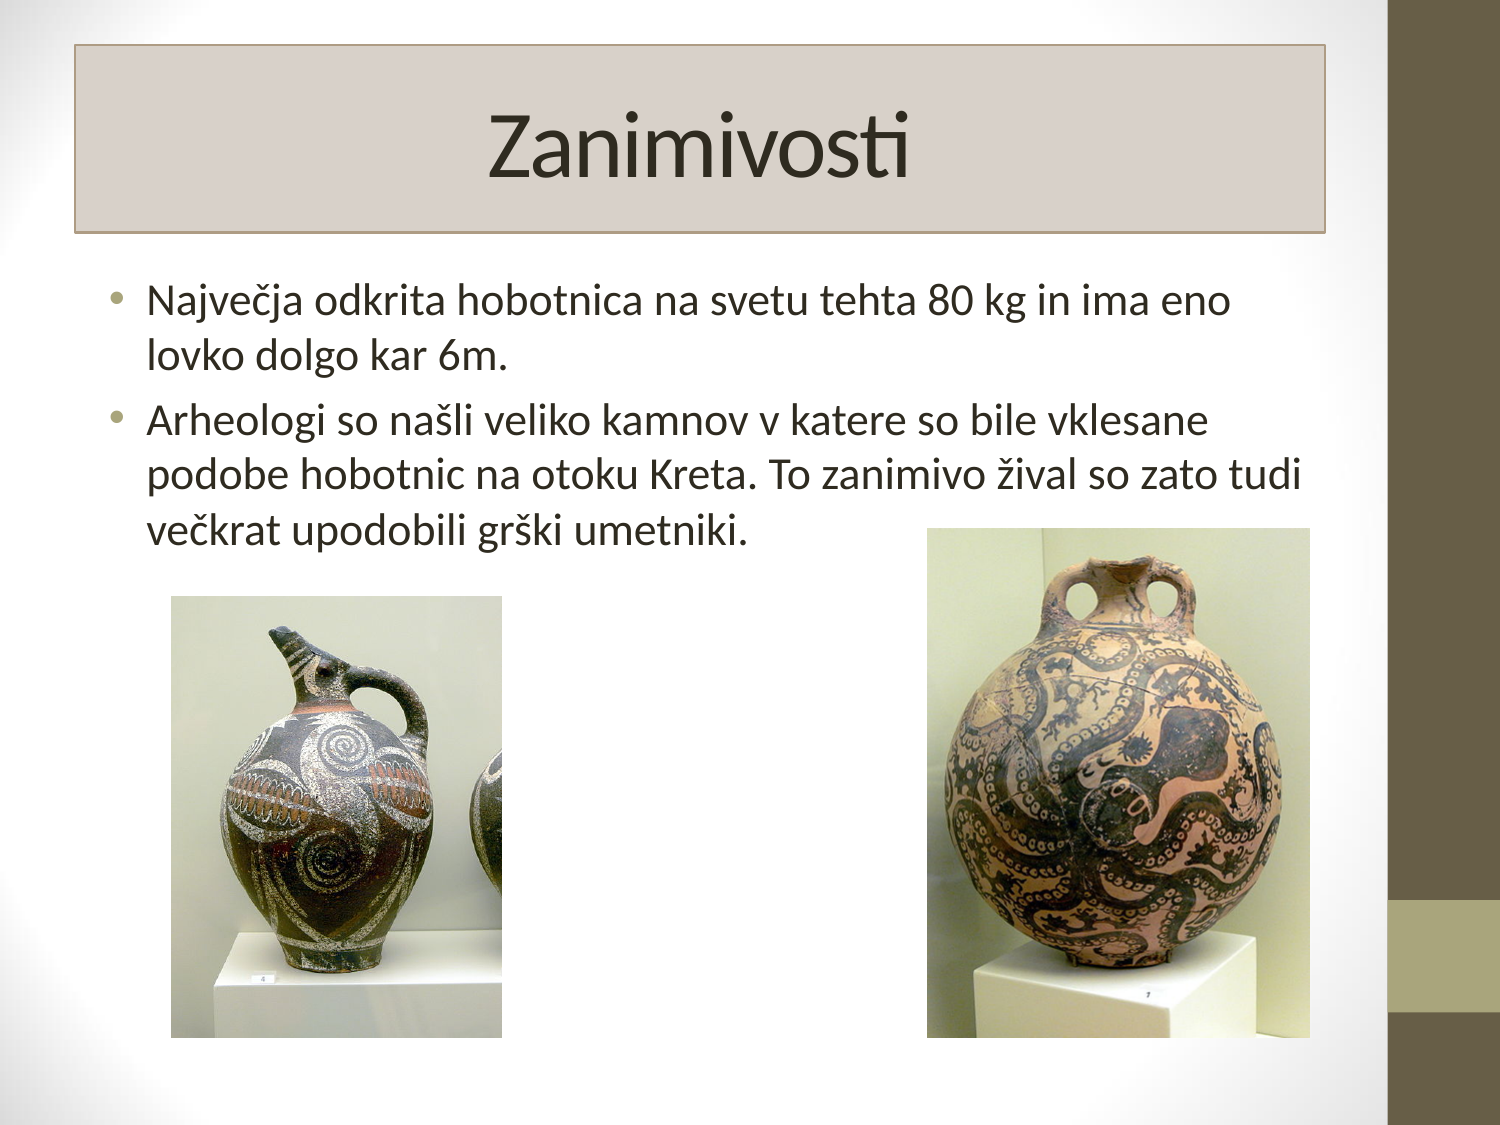

# Zanimivosti
Največja odkrita hobotnica na svetu tehta 80 kg in ima eno lovko dolgo kar 6m.
Arheologi so našli veliko kamnov v katere so bile vklesane podobe hobotnic na otoku Kreta. To zanimivo žival so zato tudi večkrat upodobili grški umetniki.